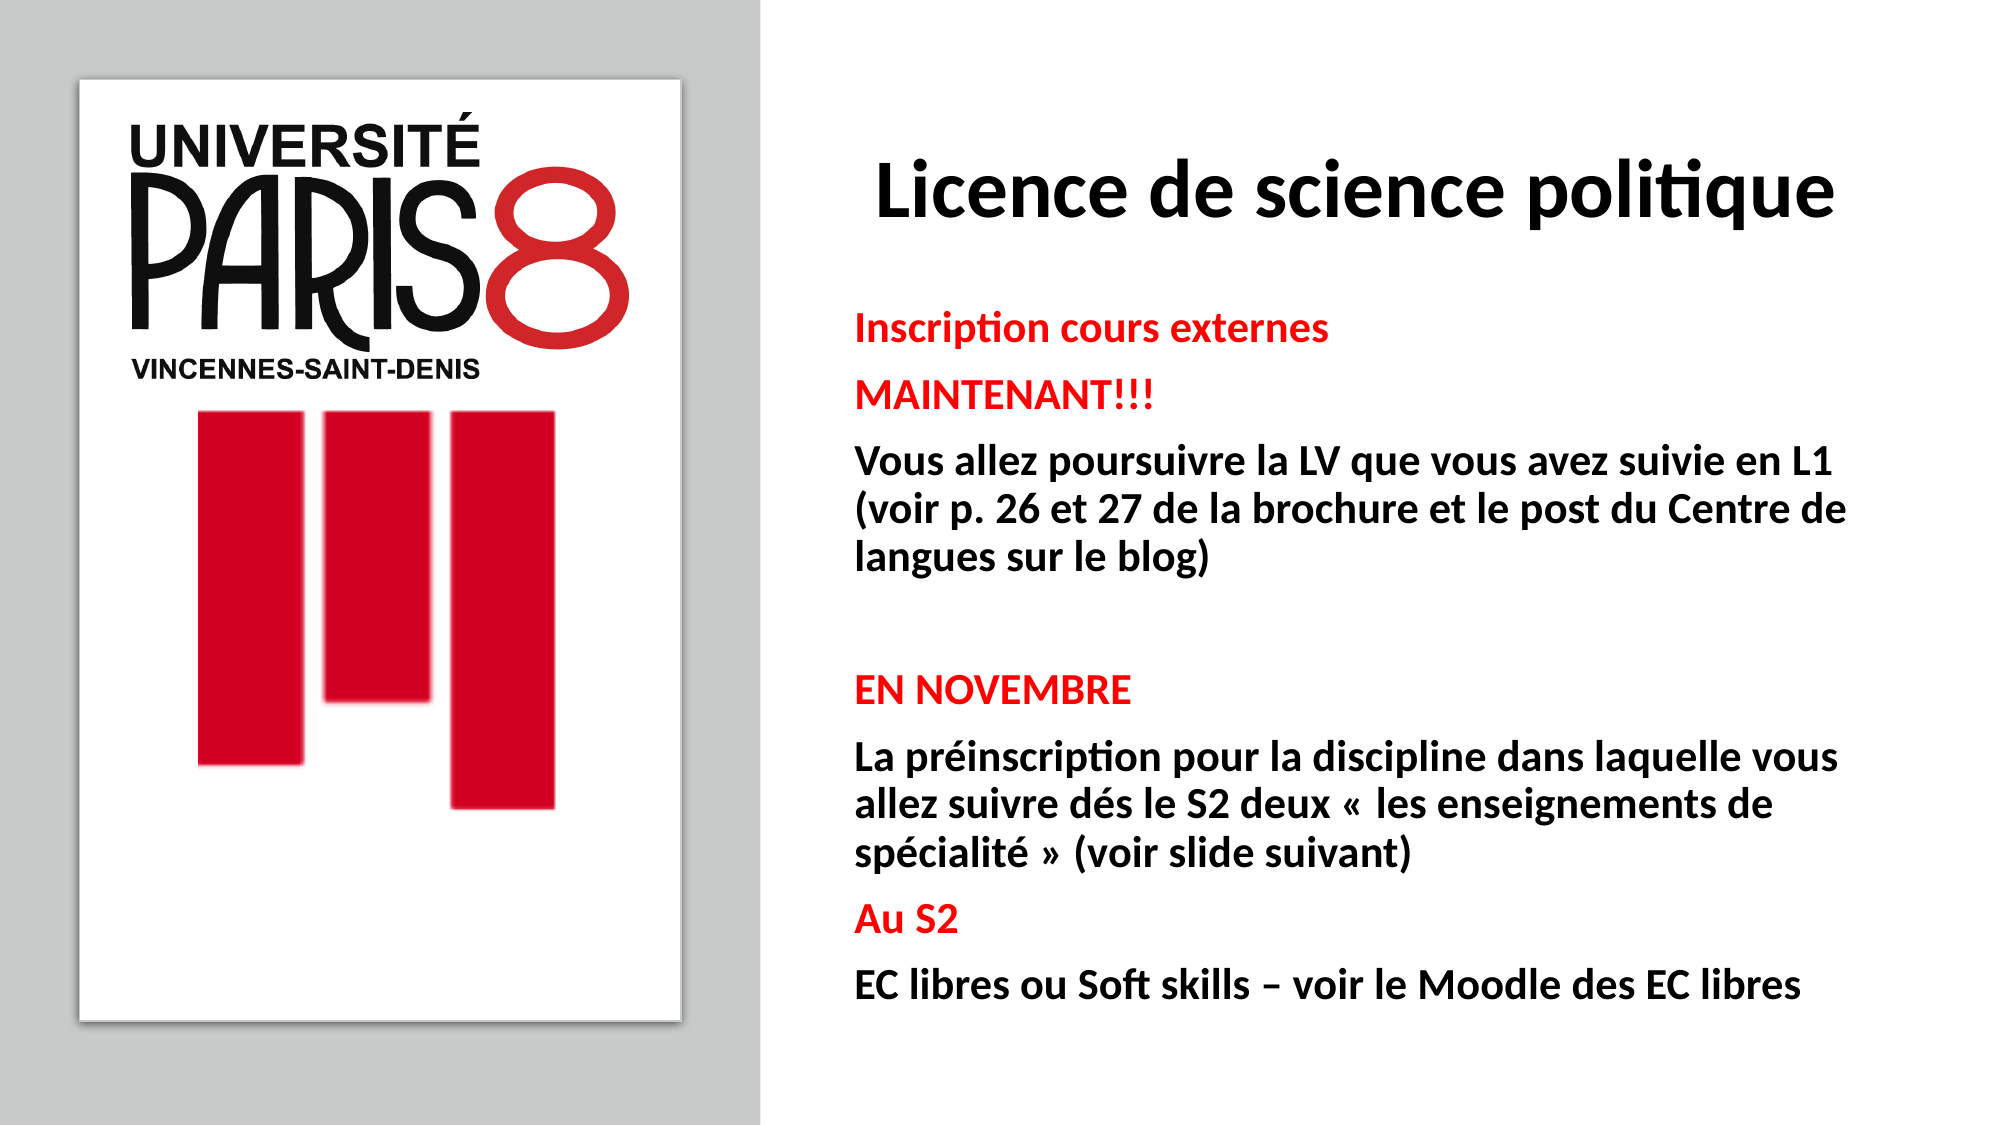

# Licence de science politique
Inscription cours externes
MAINTENANT!!!
Vous allez poursuivre la LV que vous avez suivie en L1 (voir p. 26 et 27 de la brochure et le post du Centre de langues sur le blog)
EN NOVEMBRE
La préinscription pour la discipline dans laquelle vous allez suivre dés le S2 deux « les enseignements de spécialité » (voir slide suivant)
Au S2
EC libres ou Soft skills – voir le Moodle des EC libres